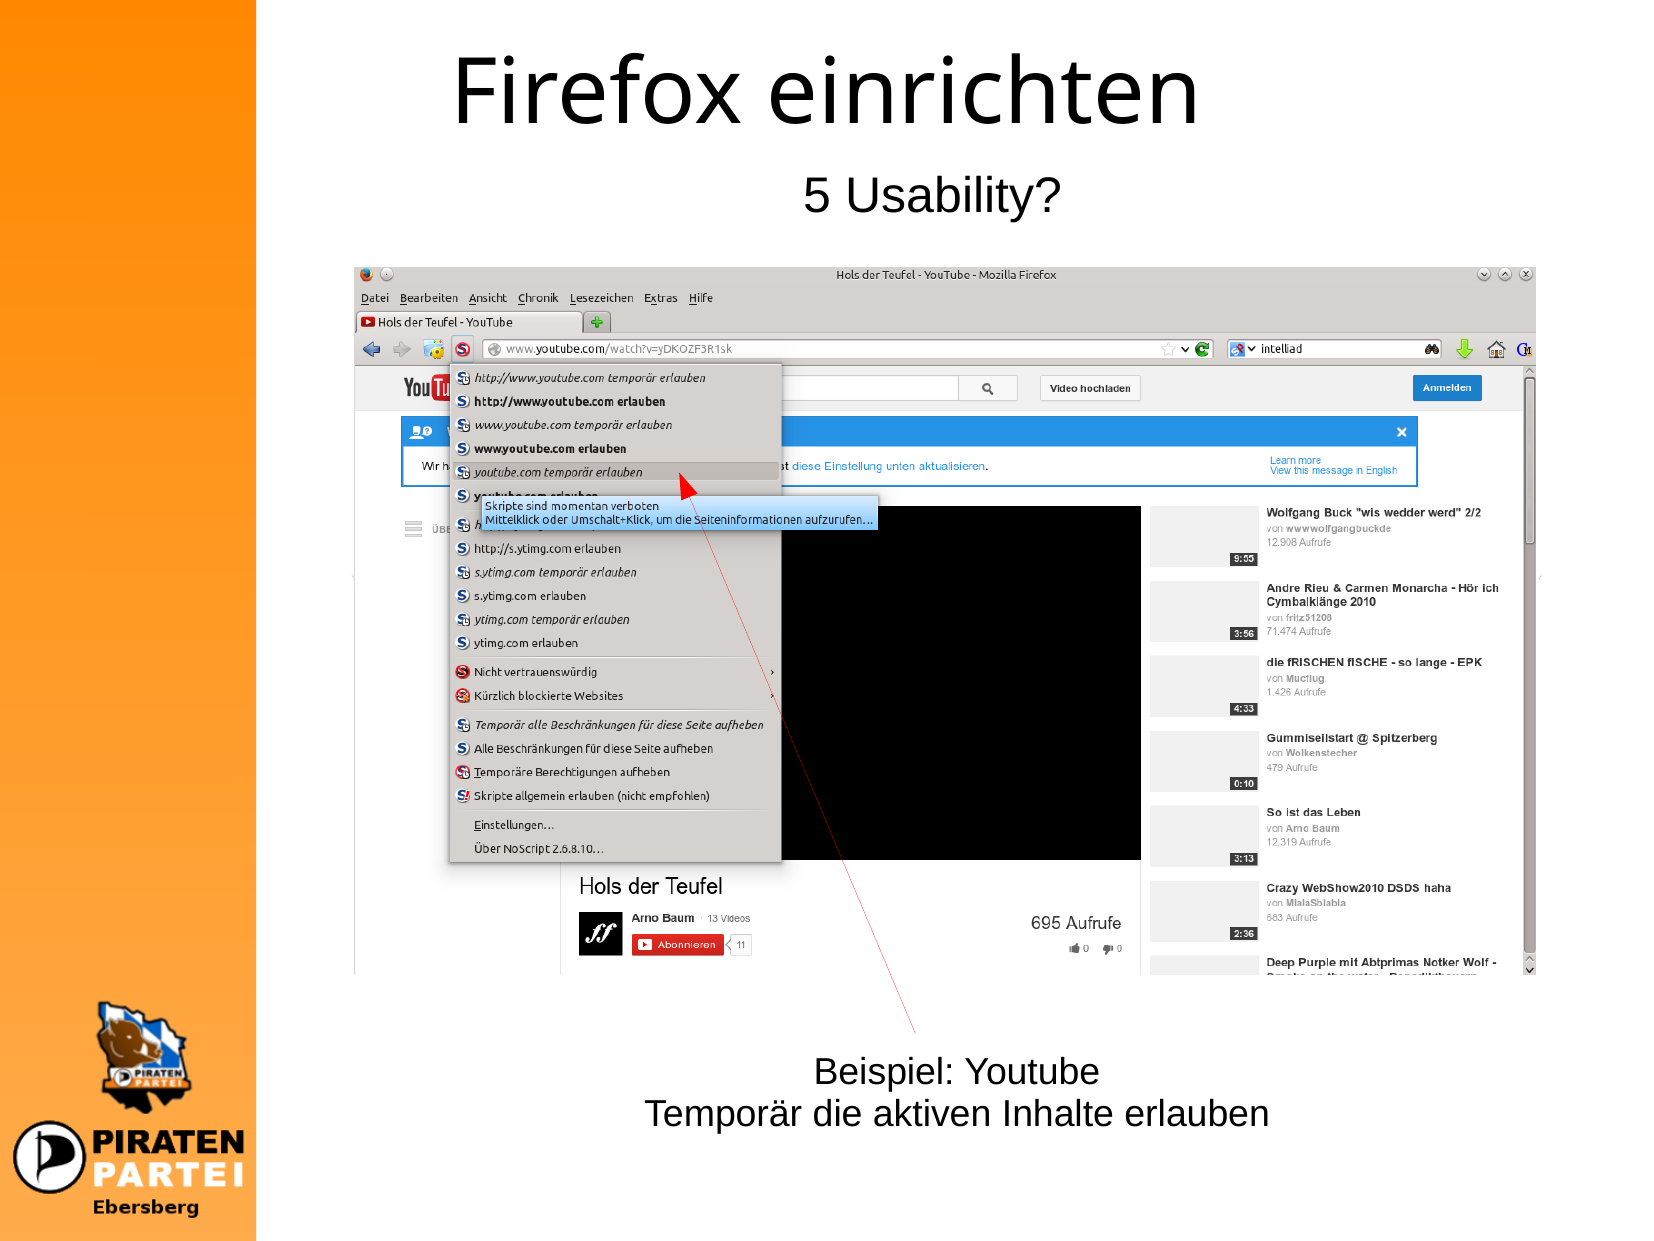

# Firefox einrichten
5 Usability?
Beispiel: Youtube
Temporär die aktiven Inhalte erlauben